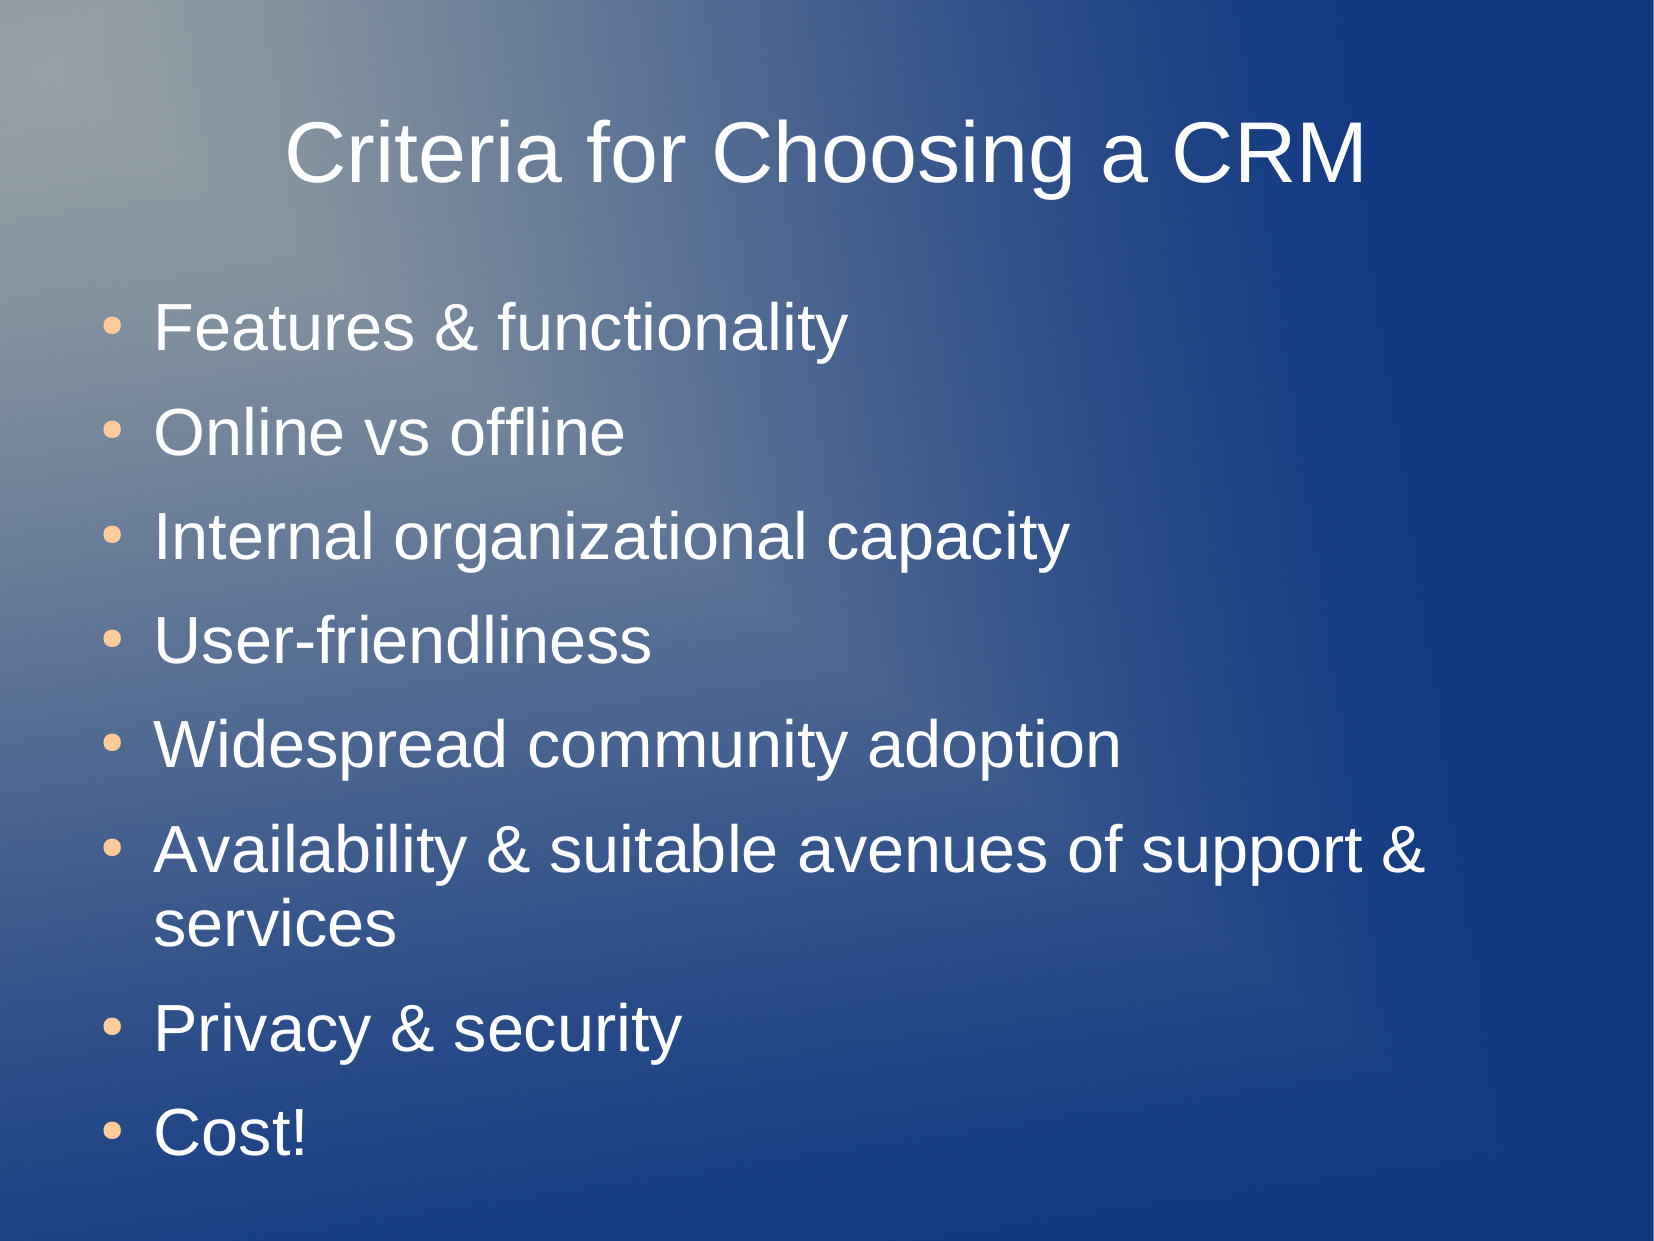

# Criteria for Choosing a CRM
Features & functionality
Online vs offline
Internal organizational capacity
User-friendliness
Widespread community adoption
Availability & suitable avenues of support & services
Privacy & security
Cost!